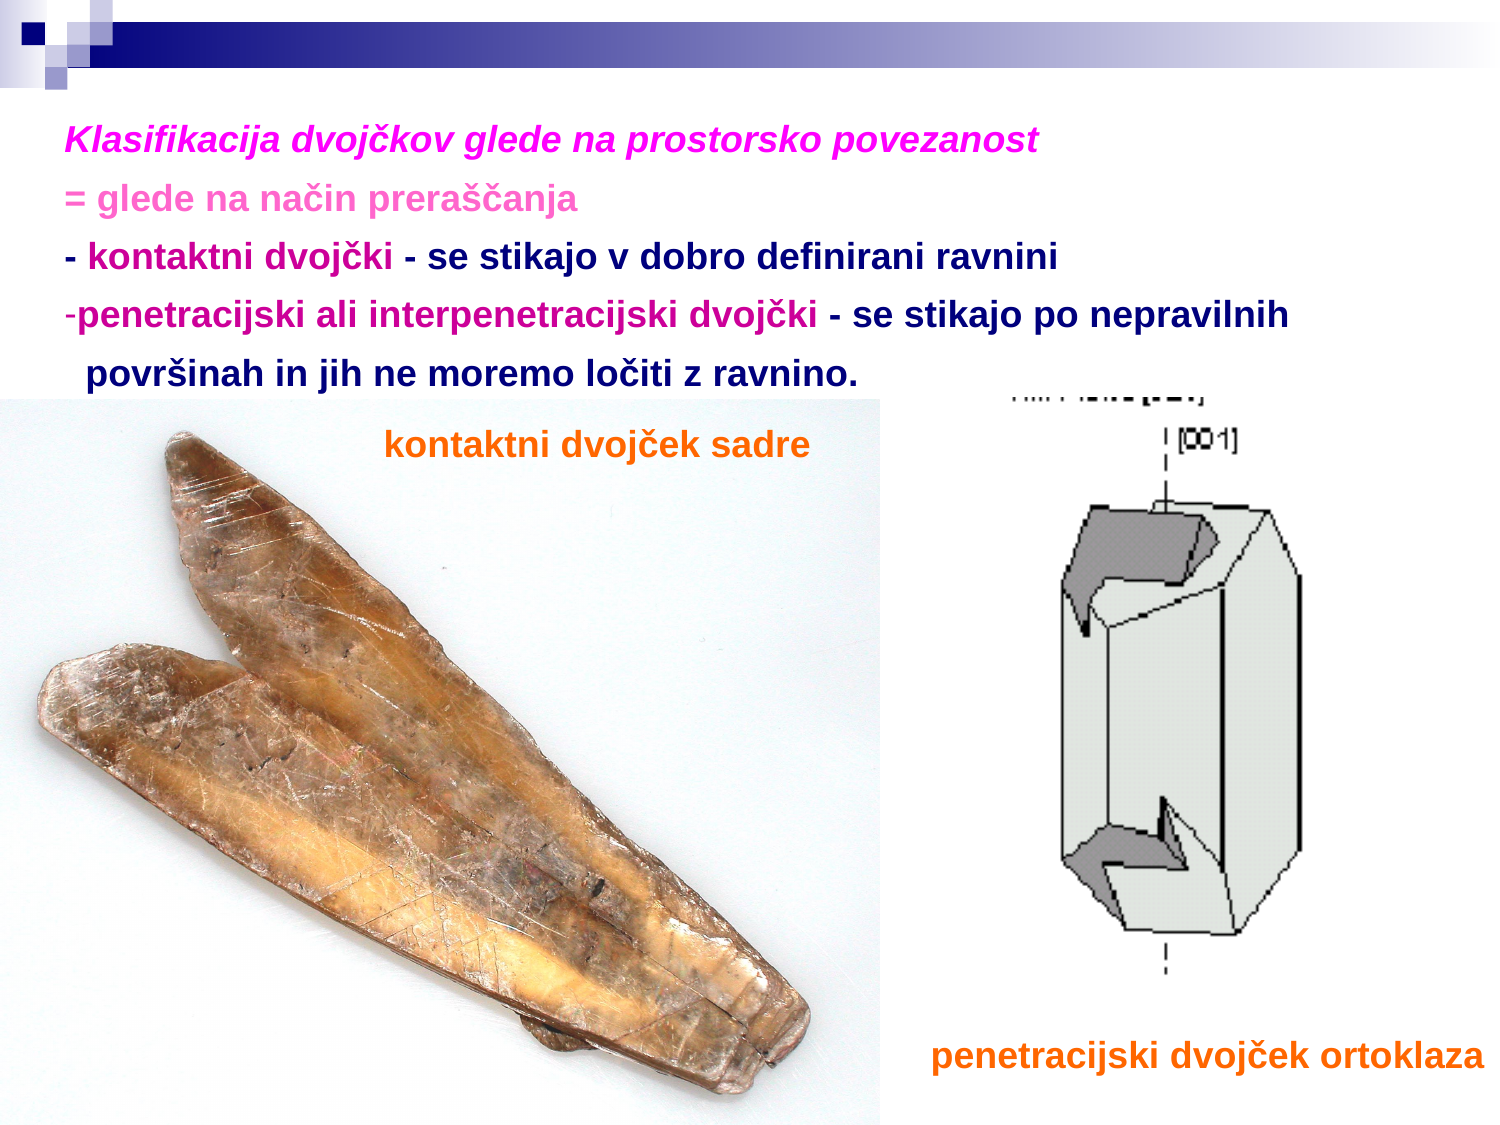

Klasifikacija dvojčkov glede na prostorsko povezanost
= glede na način preraščanja
- kontaktni dvojčki - se stikajo v dobro definirani ravnini
penetracijski ali interpenetracijski dvojčki - se stikajo po nepravilnih
 površinah in jih ne moremo ločiti z ravnino.
kontaktni dvojček sadre
penetracijski dvojček ortoklaza